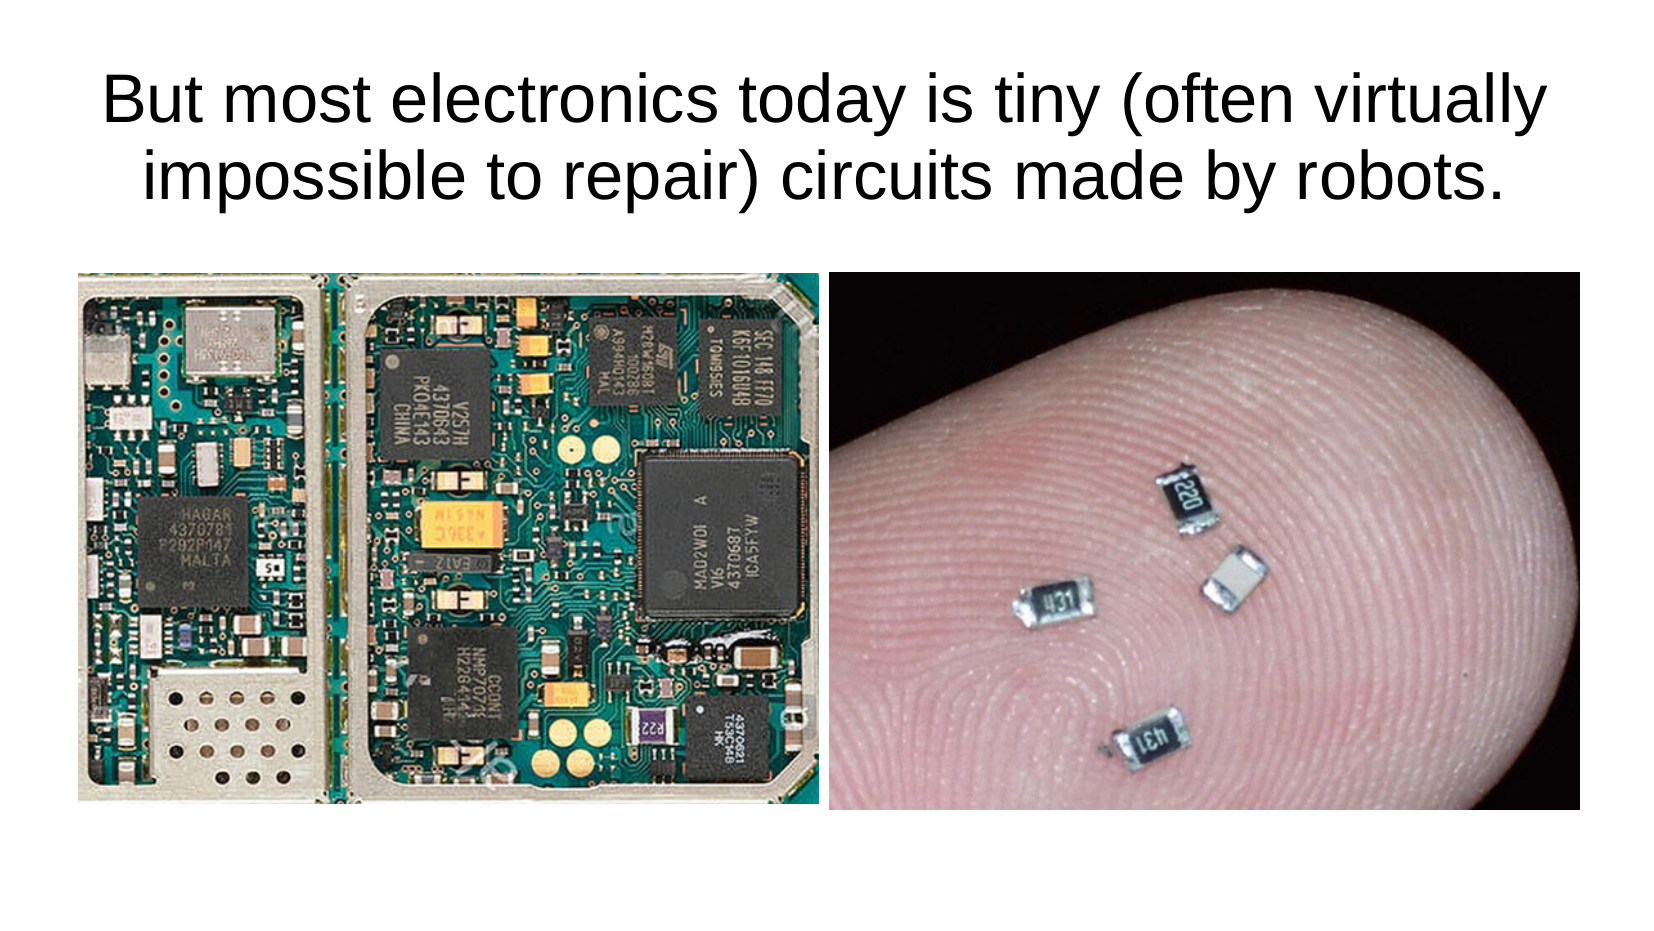

# But most electronics today is tiny (often virtually impossible to repair) circuits made by robots.